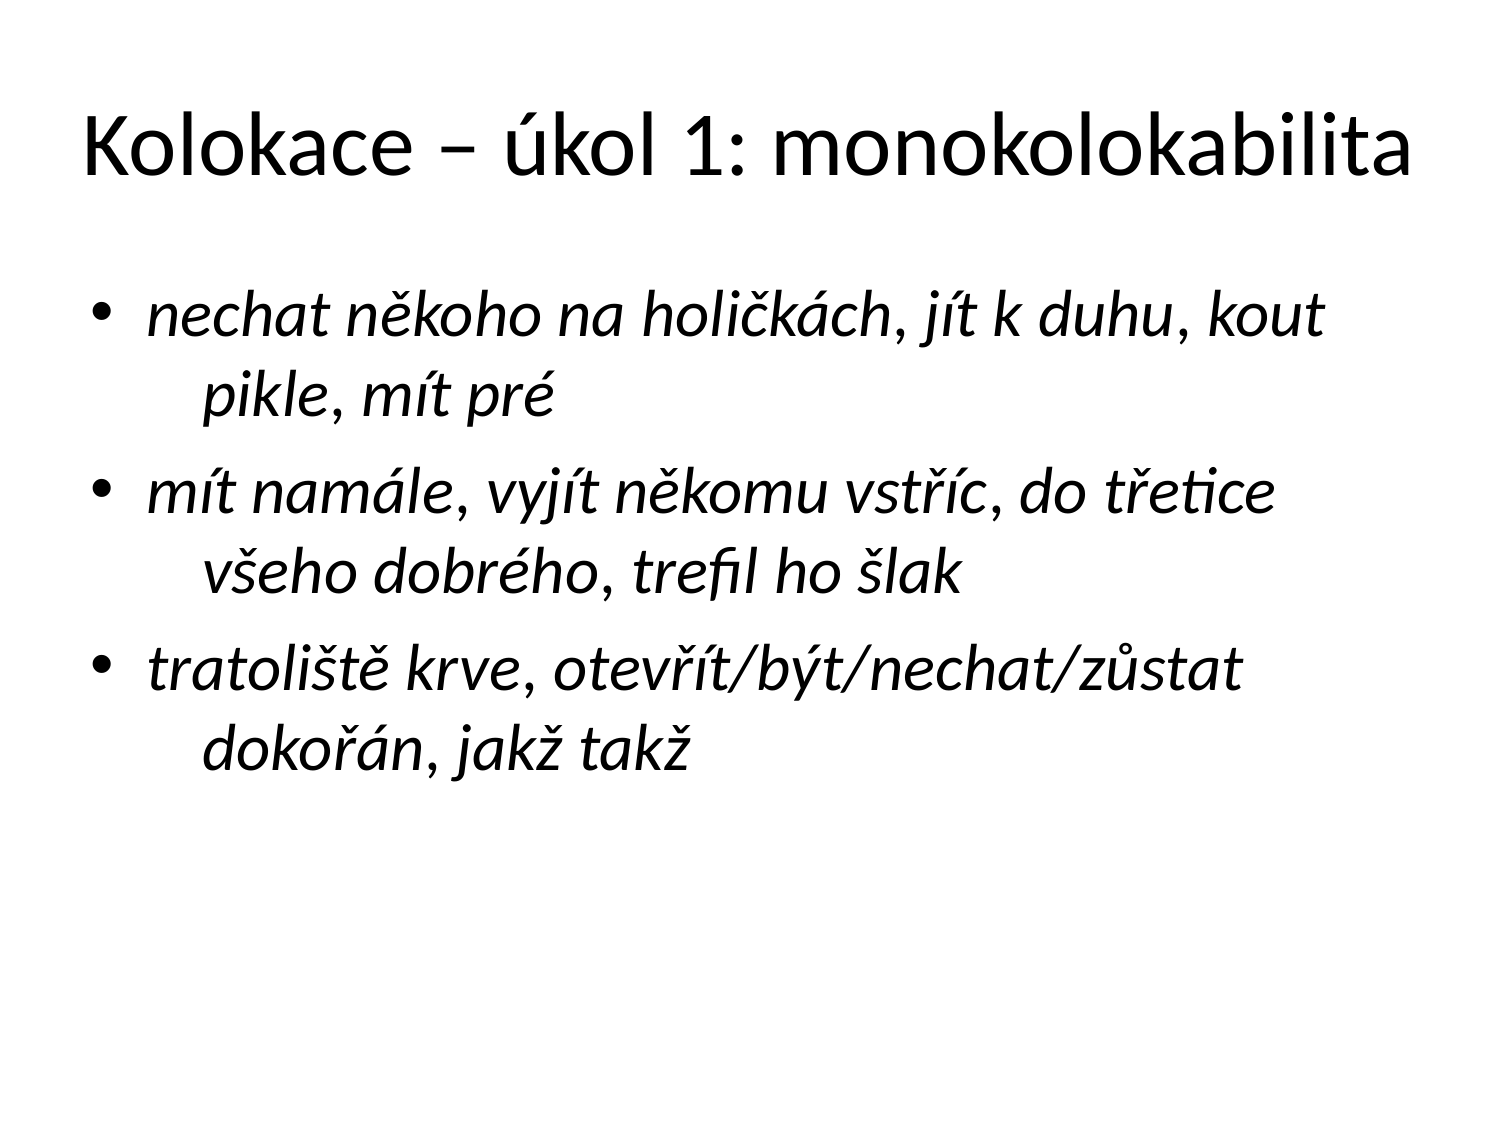

# Kolokace – úkol 1: monokolokabilita
nechat někoho na holičkách, jít k duhu, kout pikle, mít pré
mít namále, vyjít někomu vstříc, do třetice všeho dobrého, trefil ho šlak
tratoliště krve, otevřít/být/nechat/zůstat dokořán, jakž takž